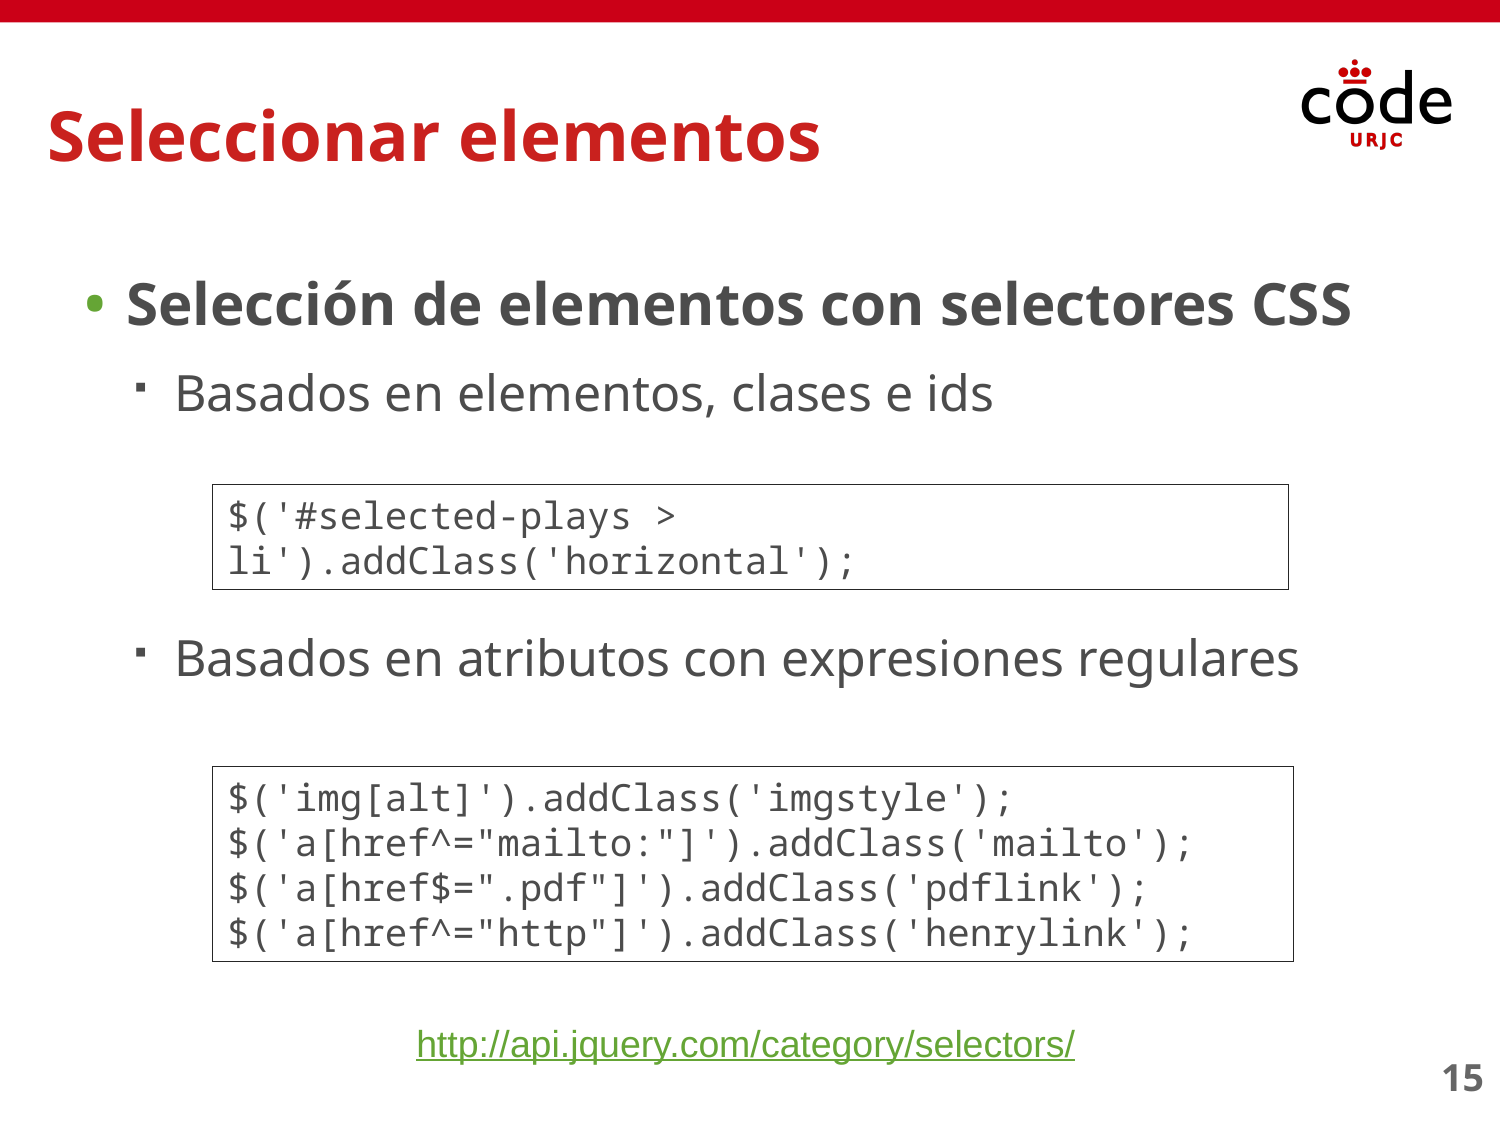

# Seleccionar elementos
Selección de elementos con selectores CSS
Basados en elementos, clases e ids
Basados en atributos con expresiones regulares
$('#selected-plays > li').addClass('horizontal');
$('img[alt]').addClass('imgstyle');
$('a[href^="mailto:"]').addClass('mailto');
$('a[href$=".pdf"]').addClass('pdflink');
$('a[href^="http"]').addClass('henrylink');
http://api.jquery.com/category/selectors/